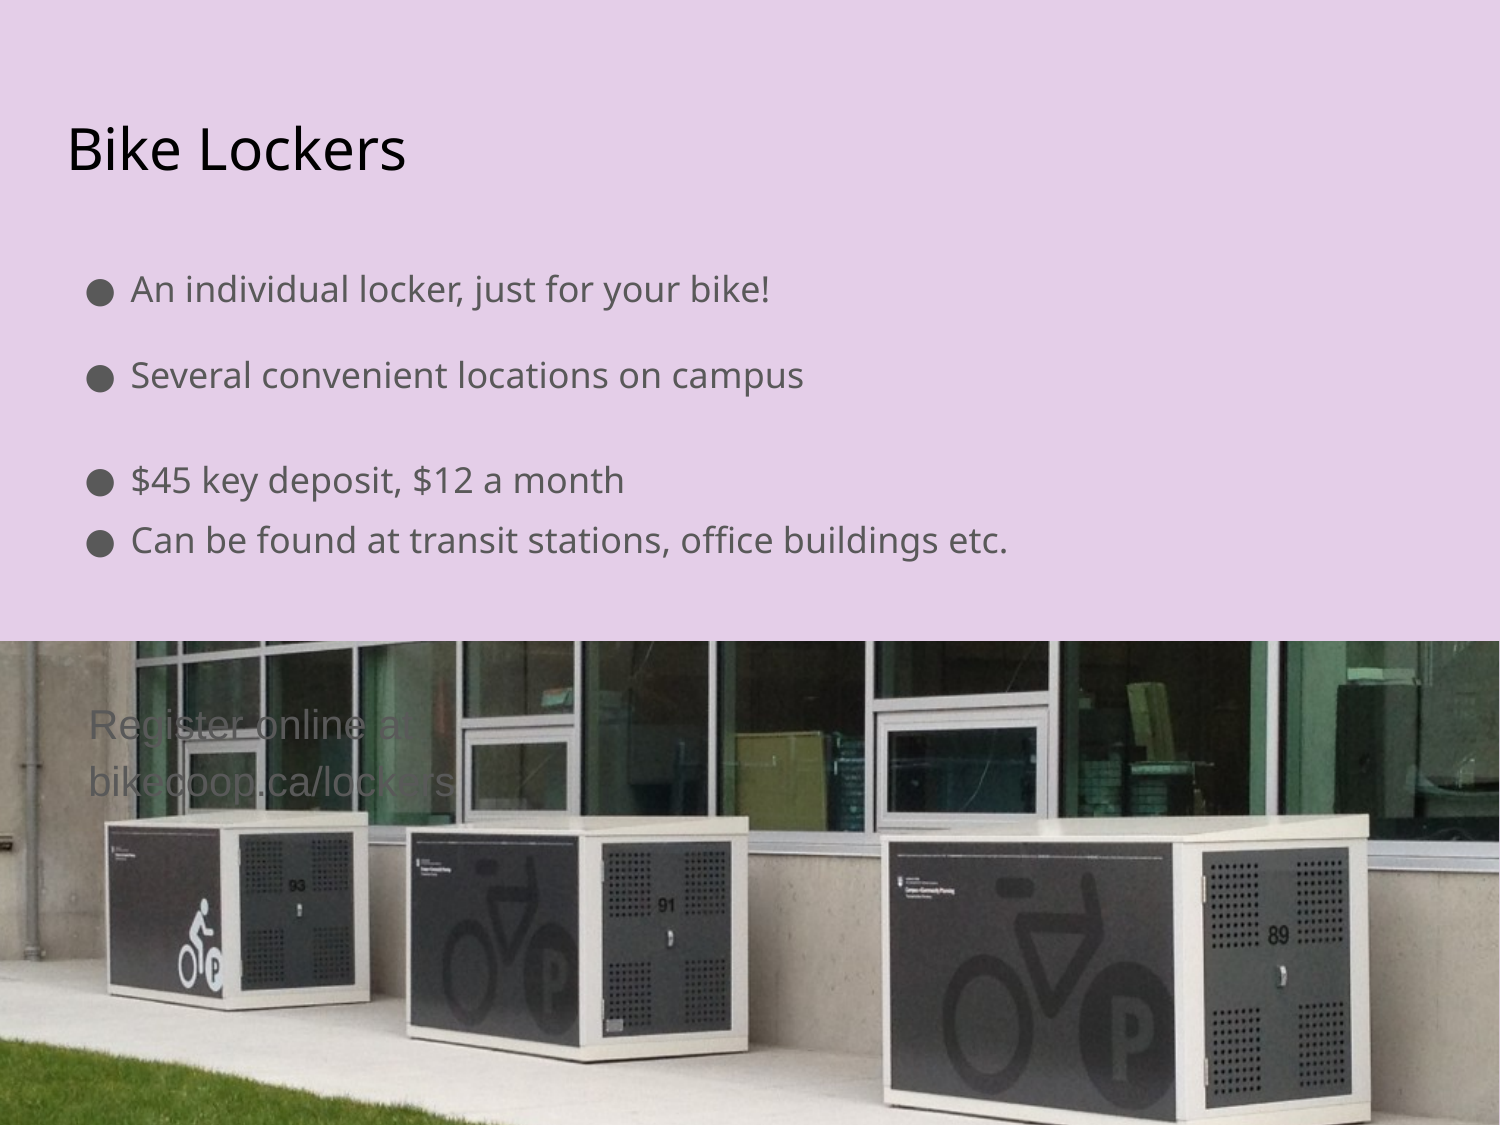

# Bike Lockers
An individual locker, just for your bike!
Several convenient locations on campus
$45 key deposit, $12 a month
Can be found at transit stations, office buildings etc.
Register online at bikecoop.ca/lockers